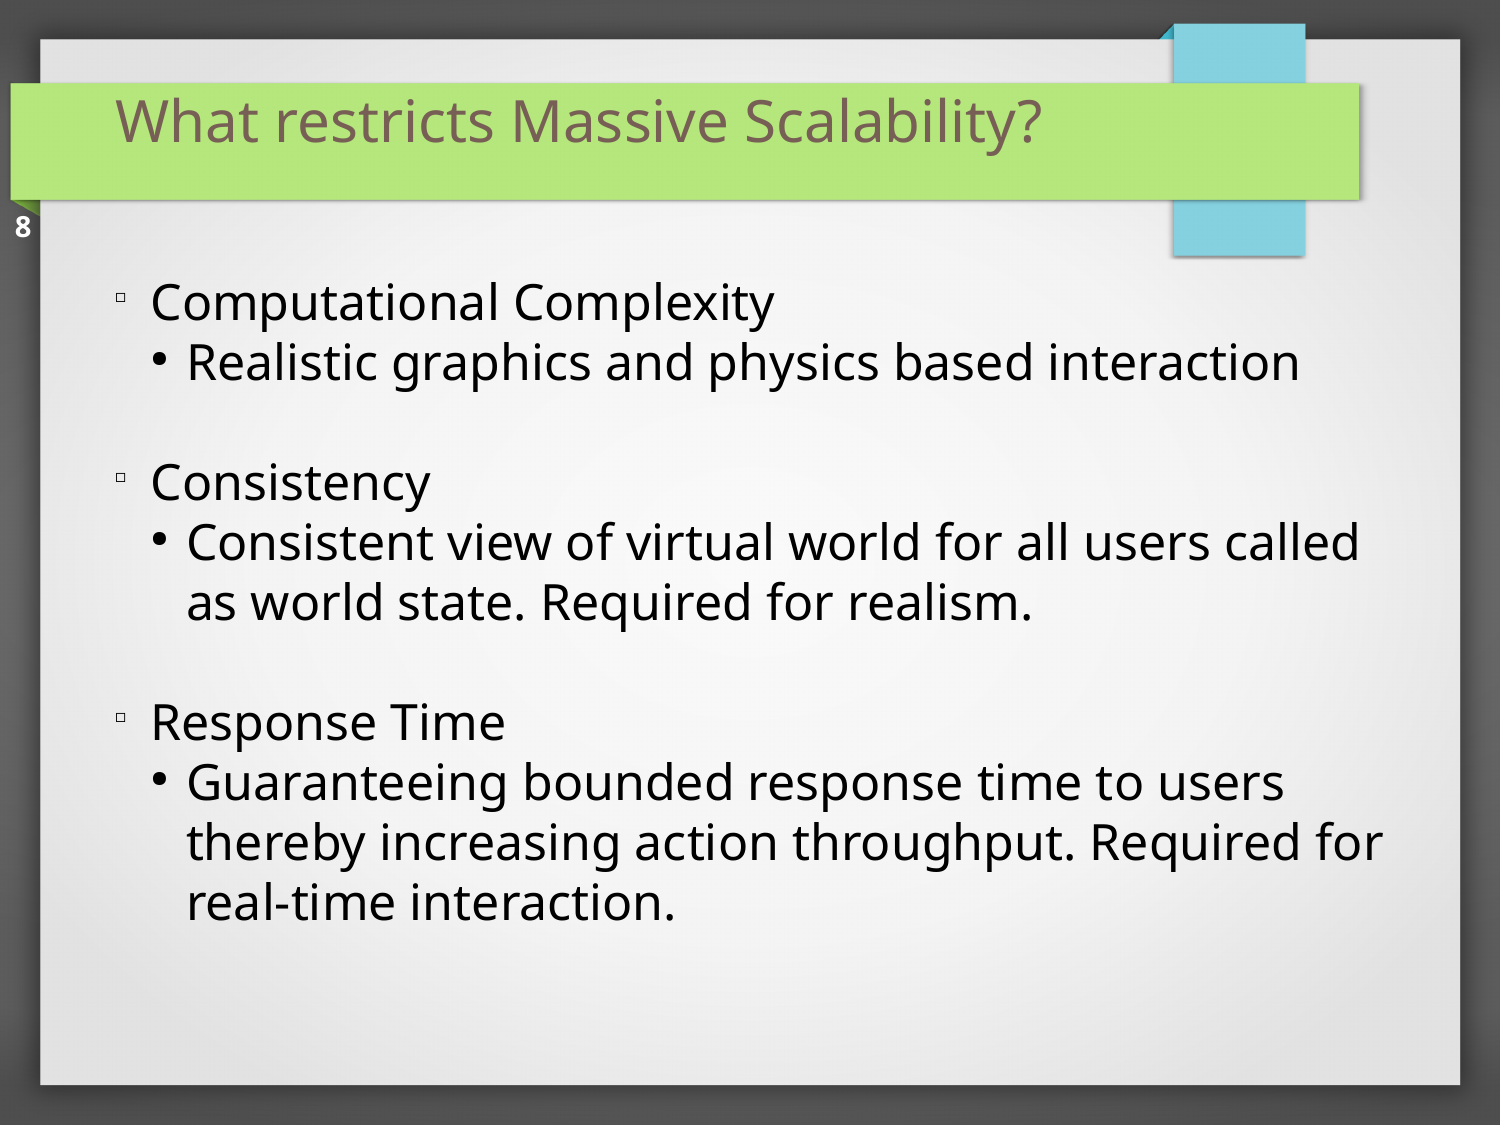

What restricts Massive Scalability?
Computational Complexity
Realistic graphics and physics based interaction
Consistency
Consistent view of virtual world for all users called as world state. Required for realism.
Response Time
Guaranteeing bounded response time to users thereby increasing action throughput. Required for real-time interaction.